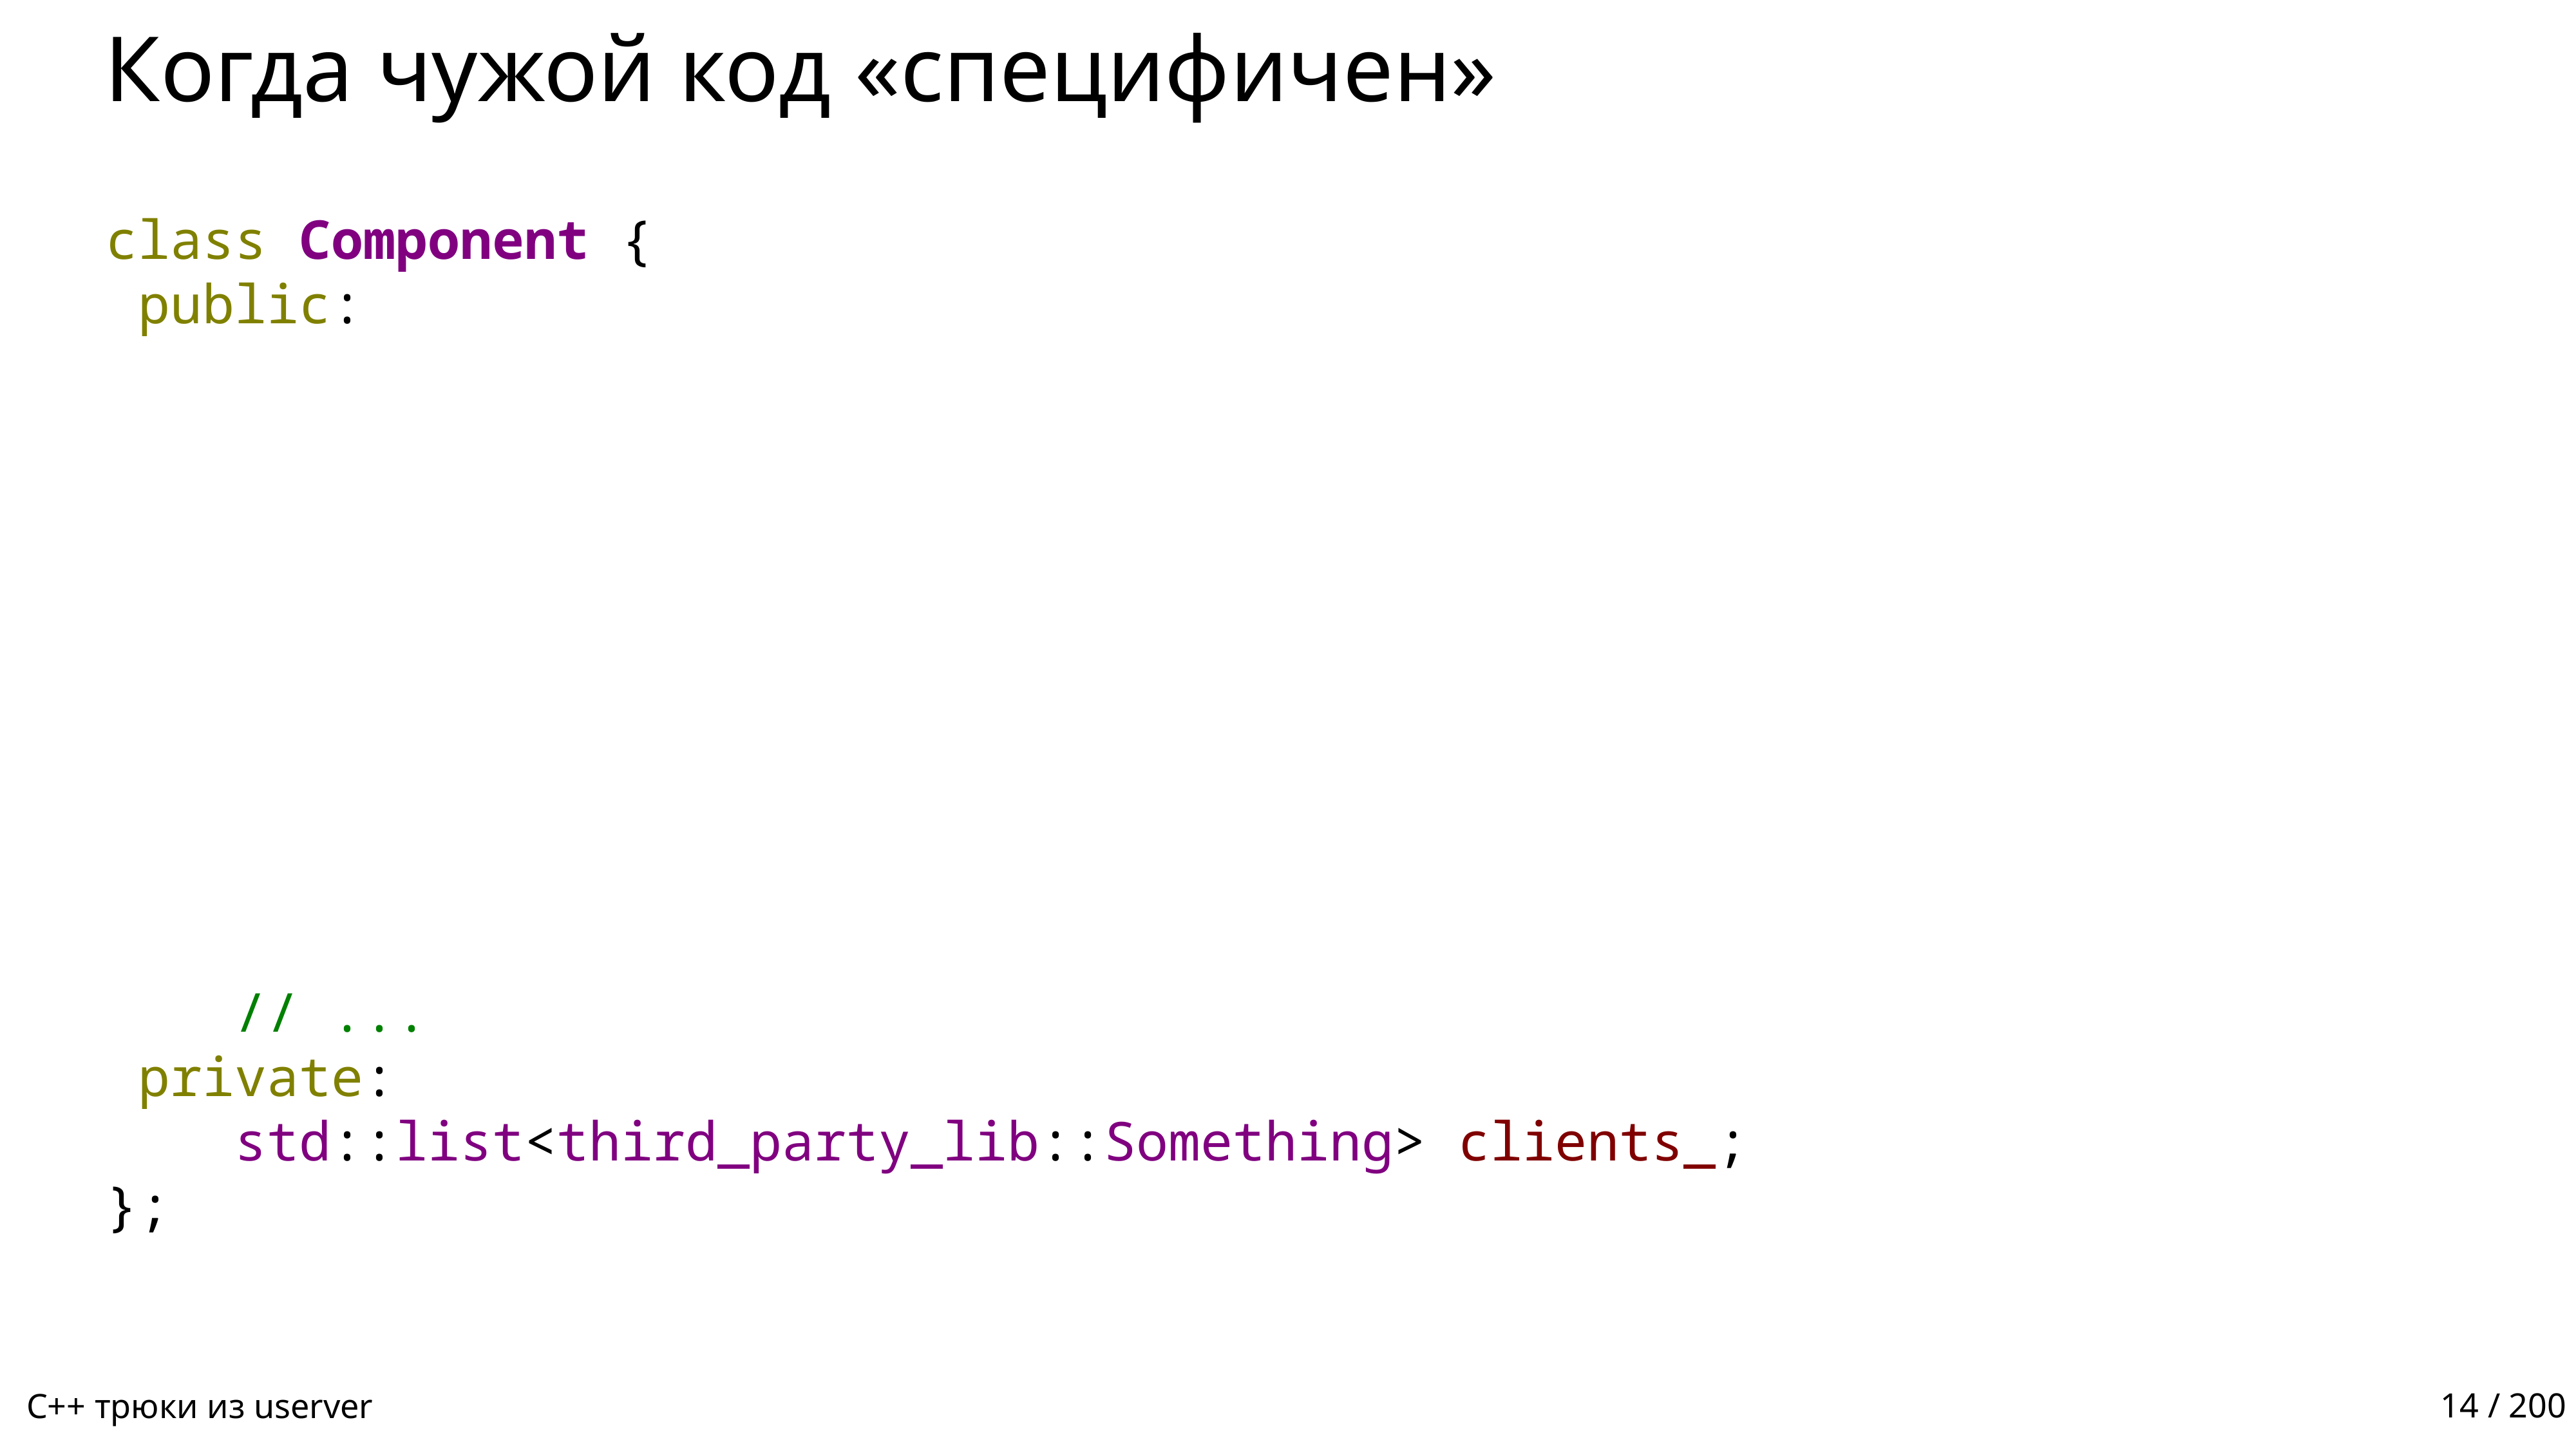

Когда чужой код «специфичен»
# class Component {
 public:
 // ...
 private:
 std::list<third_party_lib::Something> clients_;
};
C++ трюки из userver